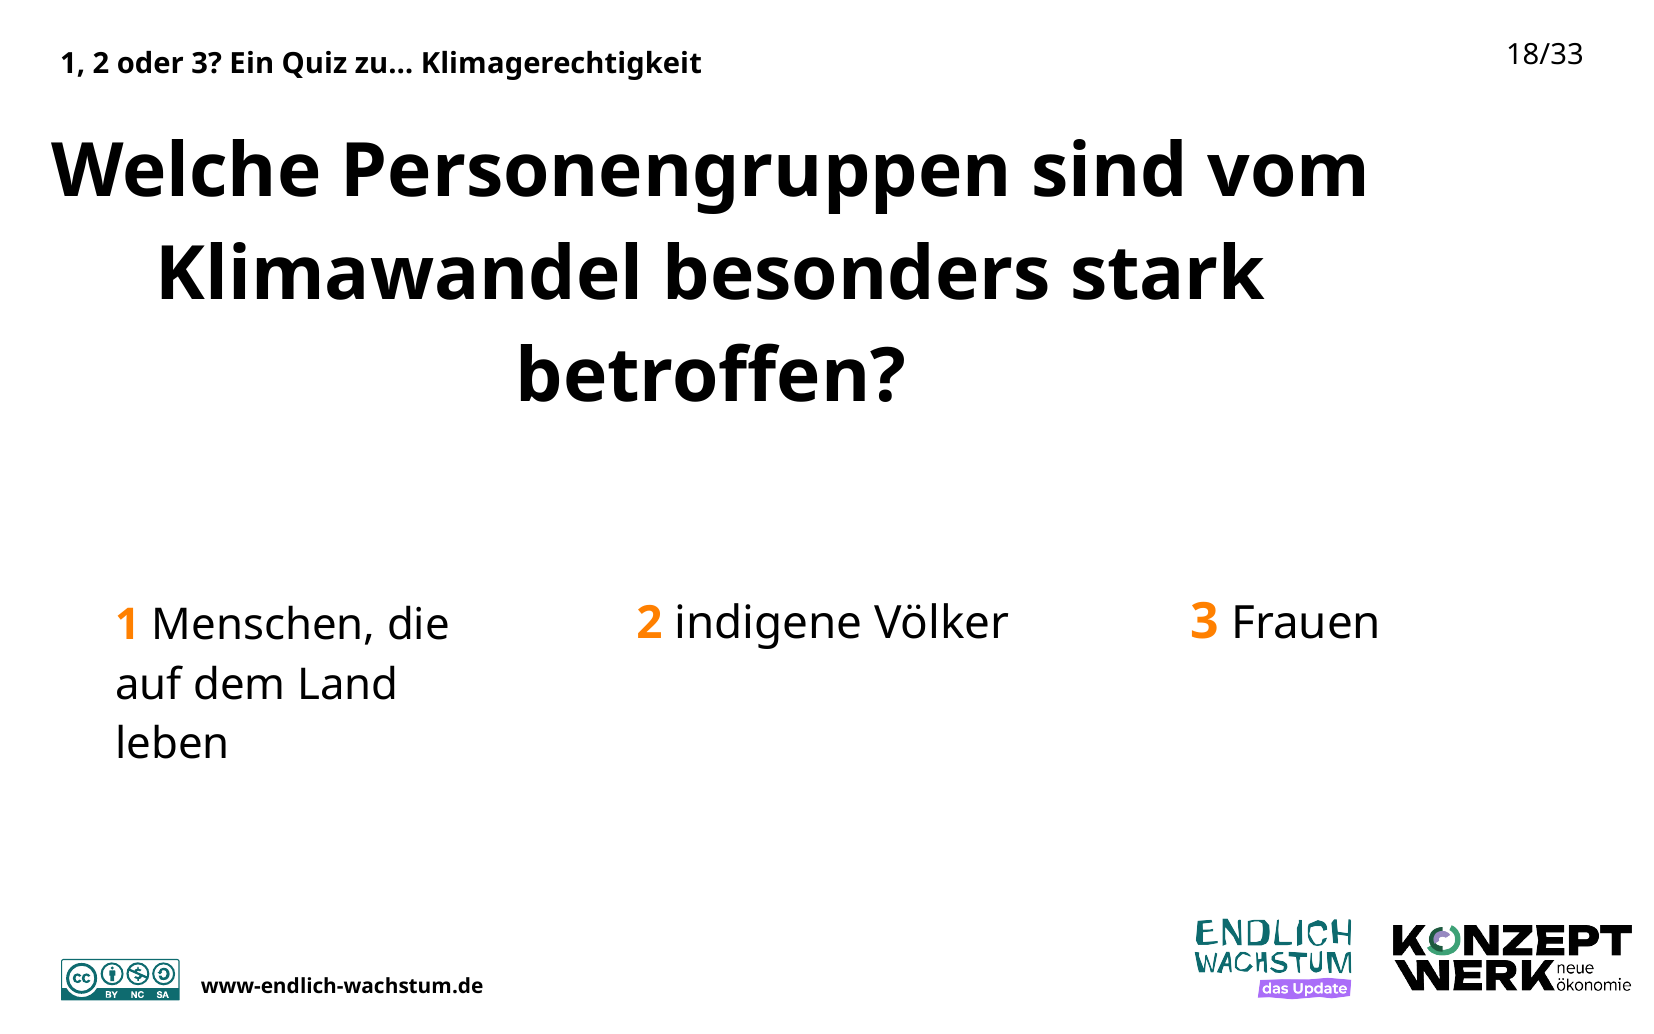

18
Quiz der Klimagerechtigkeit
# Welche Personengruppen sind vom Klimawandel besonders stark betroffen?
3 Frauen
2 indigene Völker
1 Menschen, die auf dem Land leben